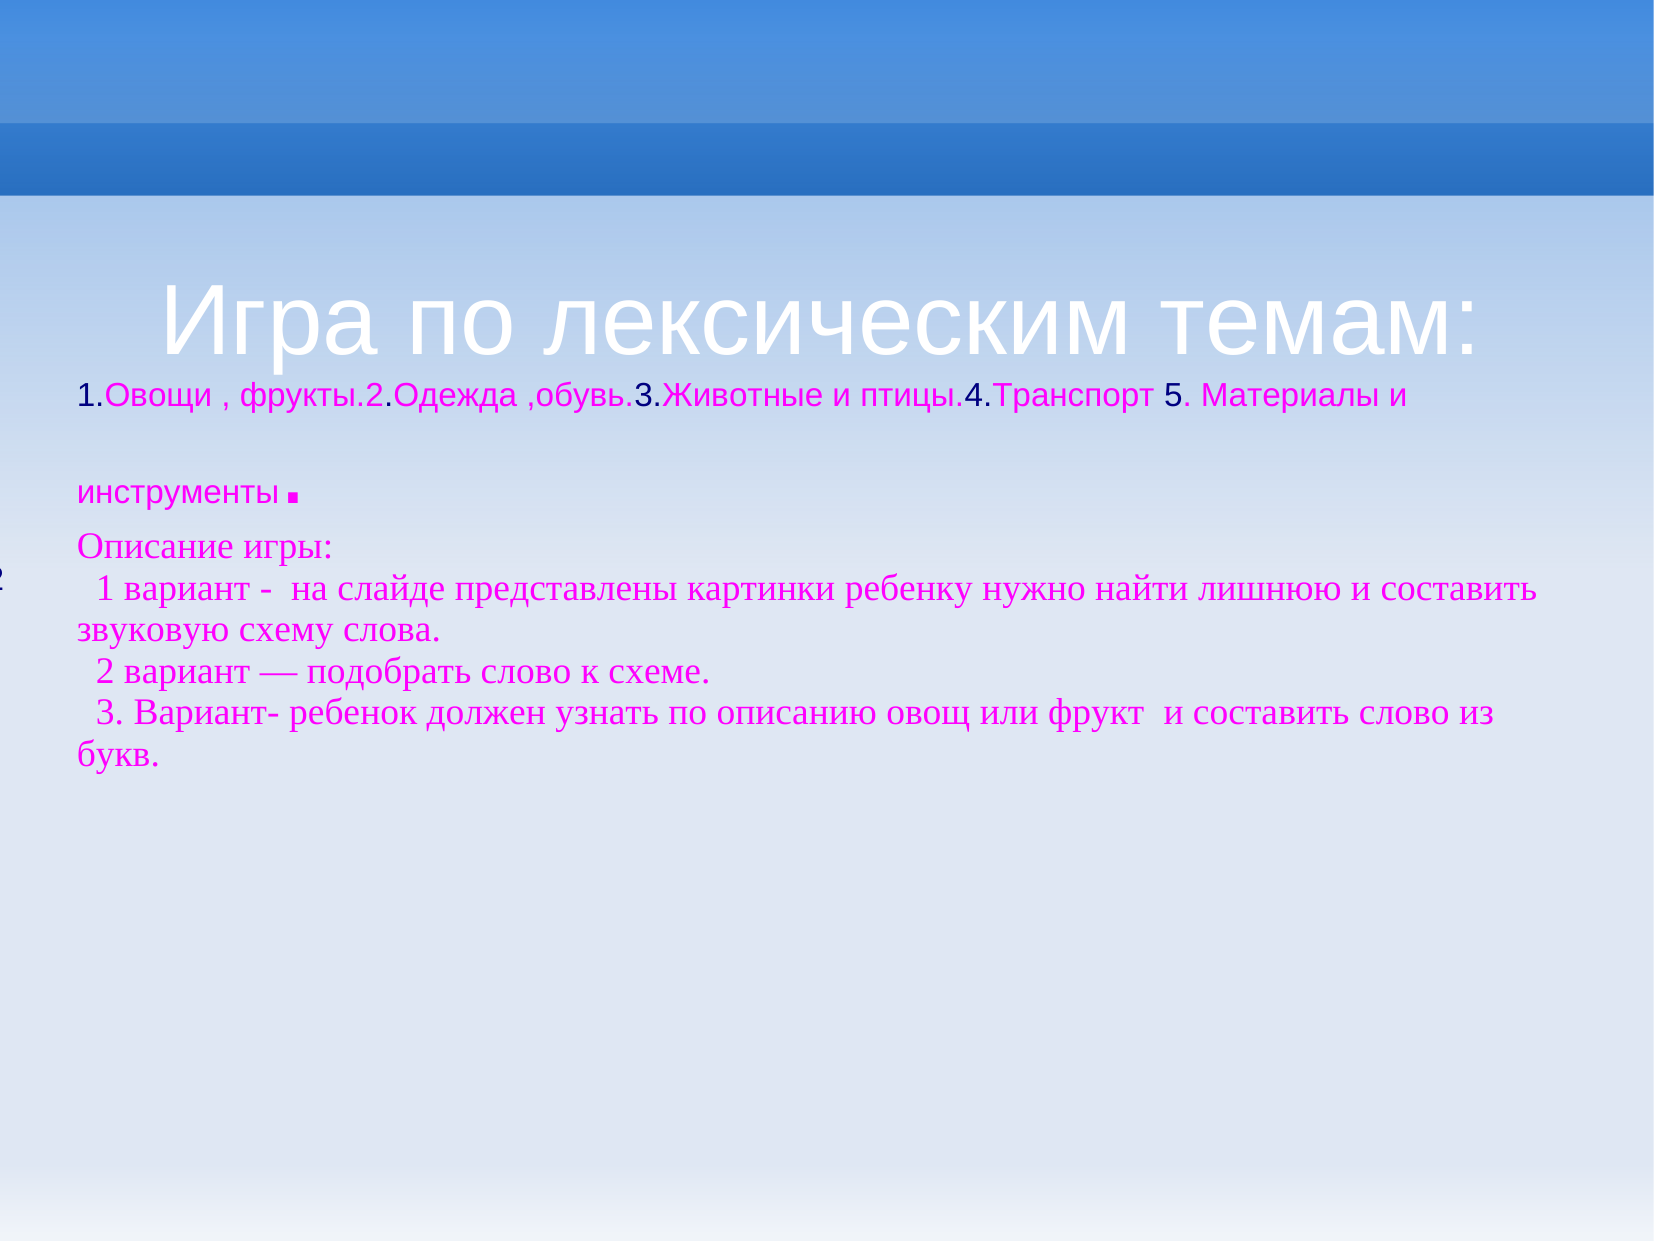

Игра по лексическим темам:
1.Овощи , фрукты.2.Одежда ,обувь.3.Животные и птицы.4.Транспорт 5. Материалы и инструменты.
Описание игры:
 1 вариант - на слайде представлены картинки ребенку нужно найти лишнюю и составить звуковую схему слова.
 2 вариант — подобрать слово к схеме.
 3. Вариант- ребенок должен узнать по описанию овощ или фрукт и составить слово из букв.
2